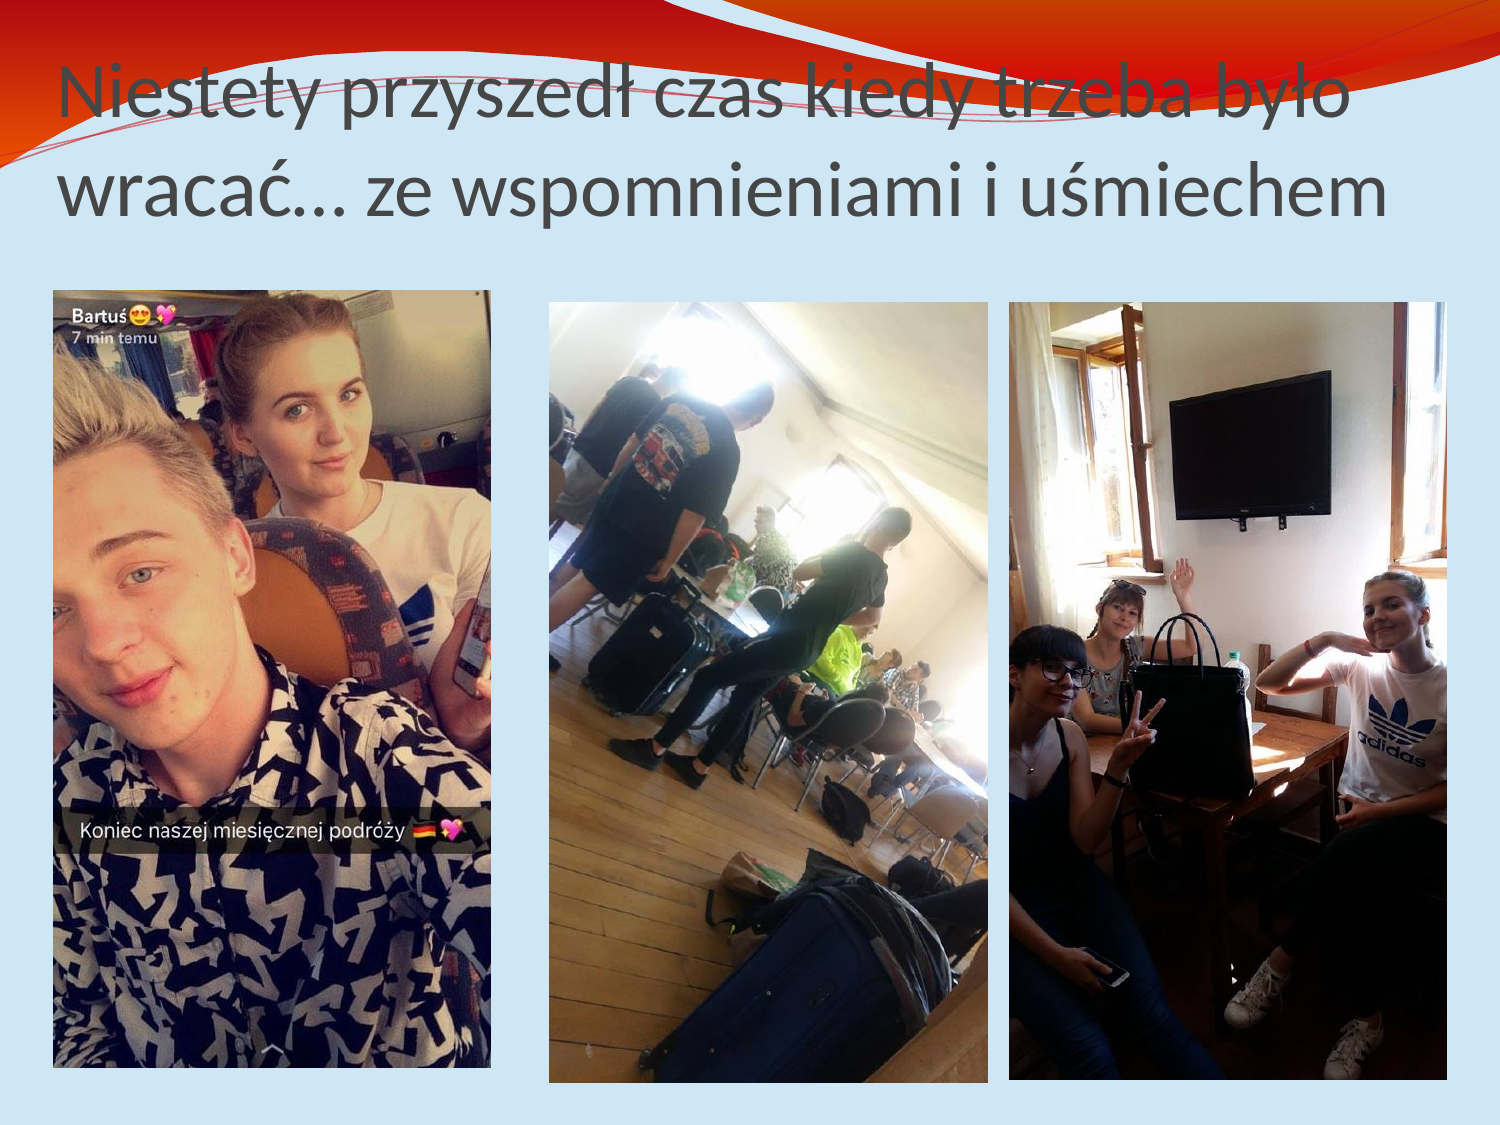

# Niestety przyszedł czas kiedy trzeba było wracać… ze wspomnieniami i uśmiechem